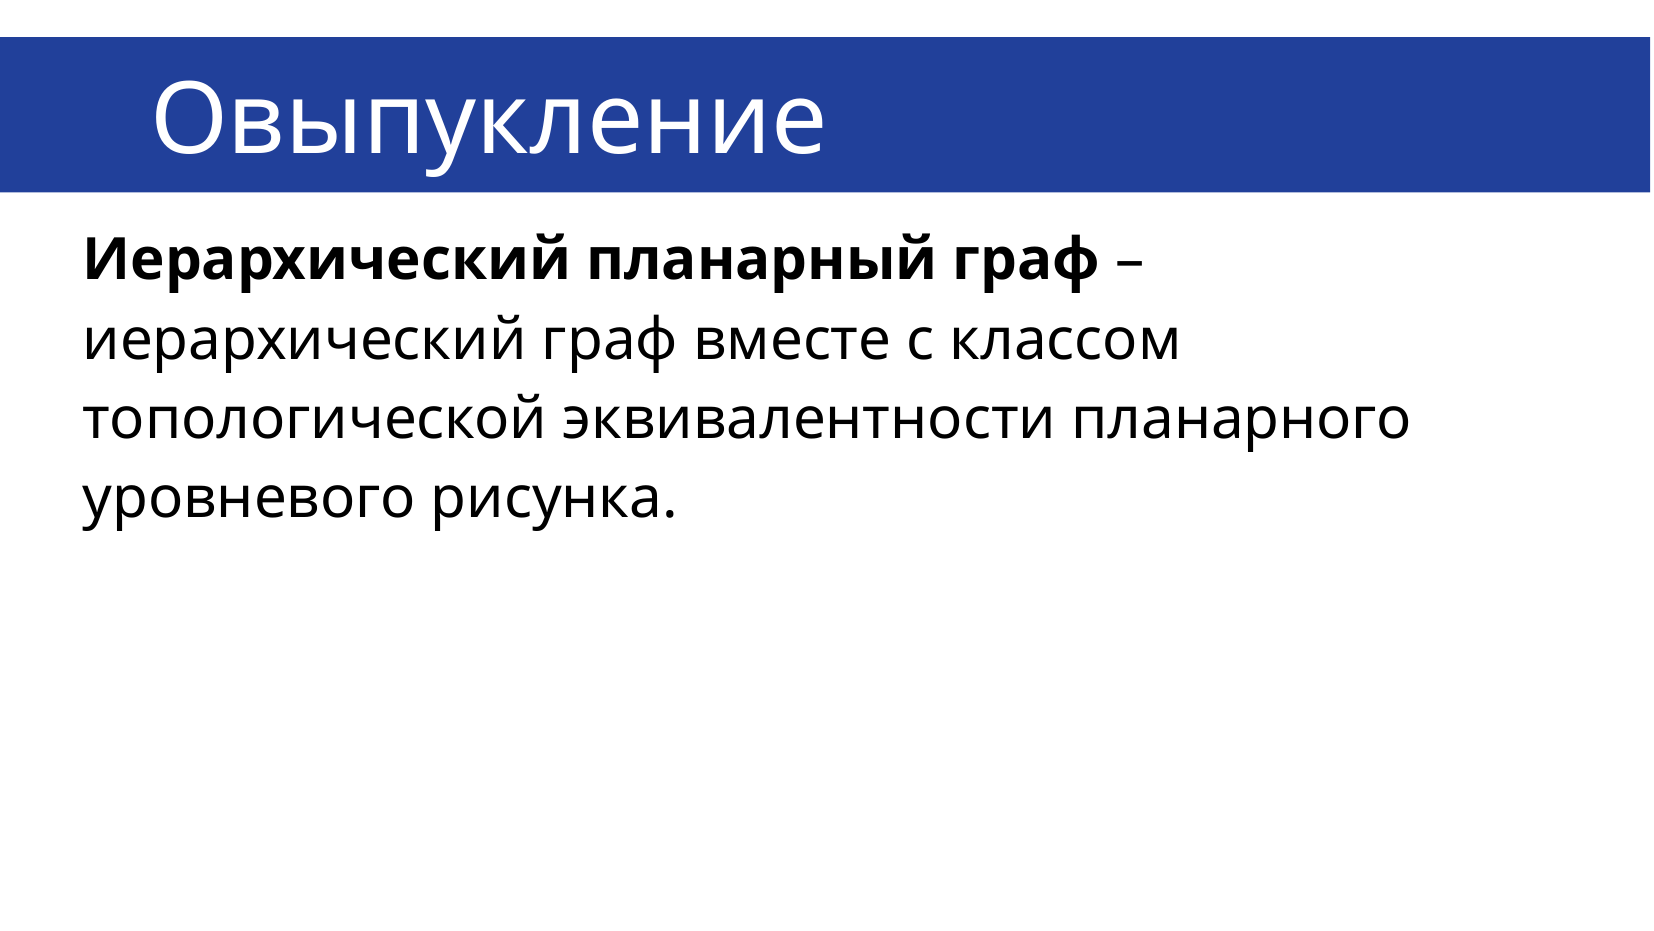

# Овыпукление
Иерархический планарный граф – иерархический граф вместе с классом топологической эквивалентности планарного уровневого рисунка.